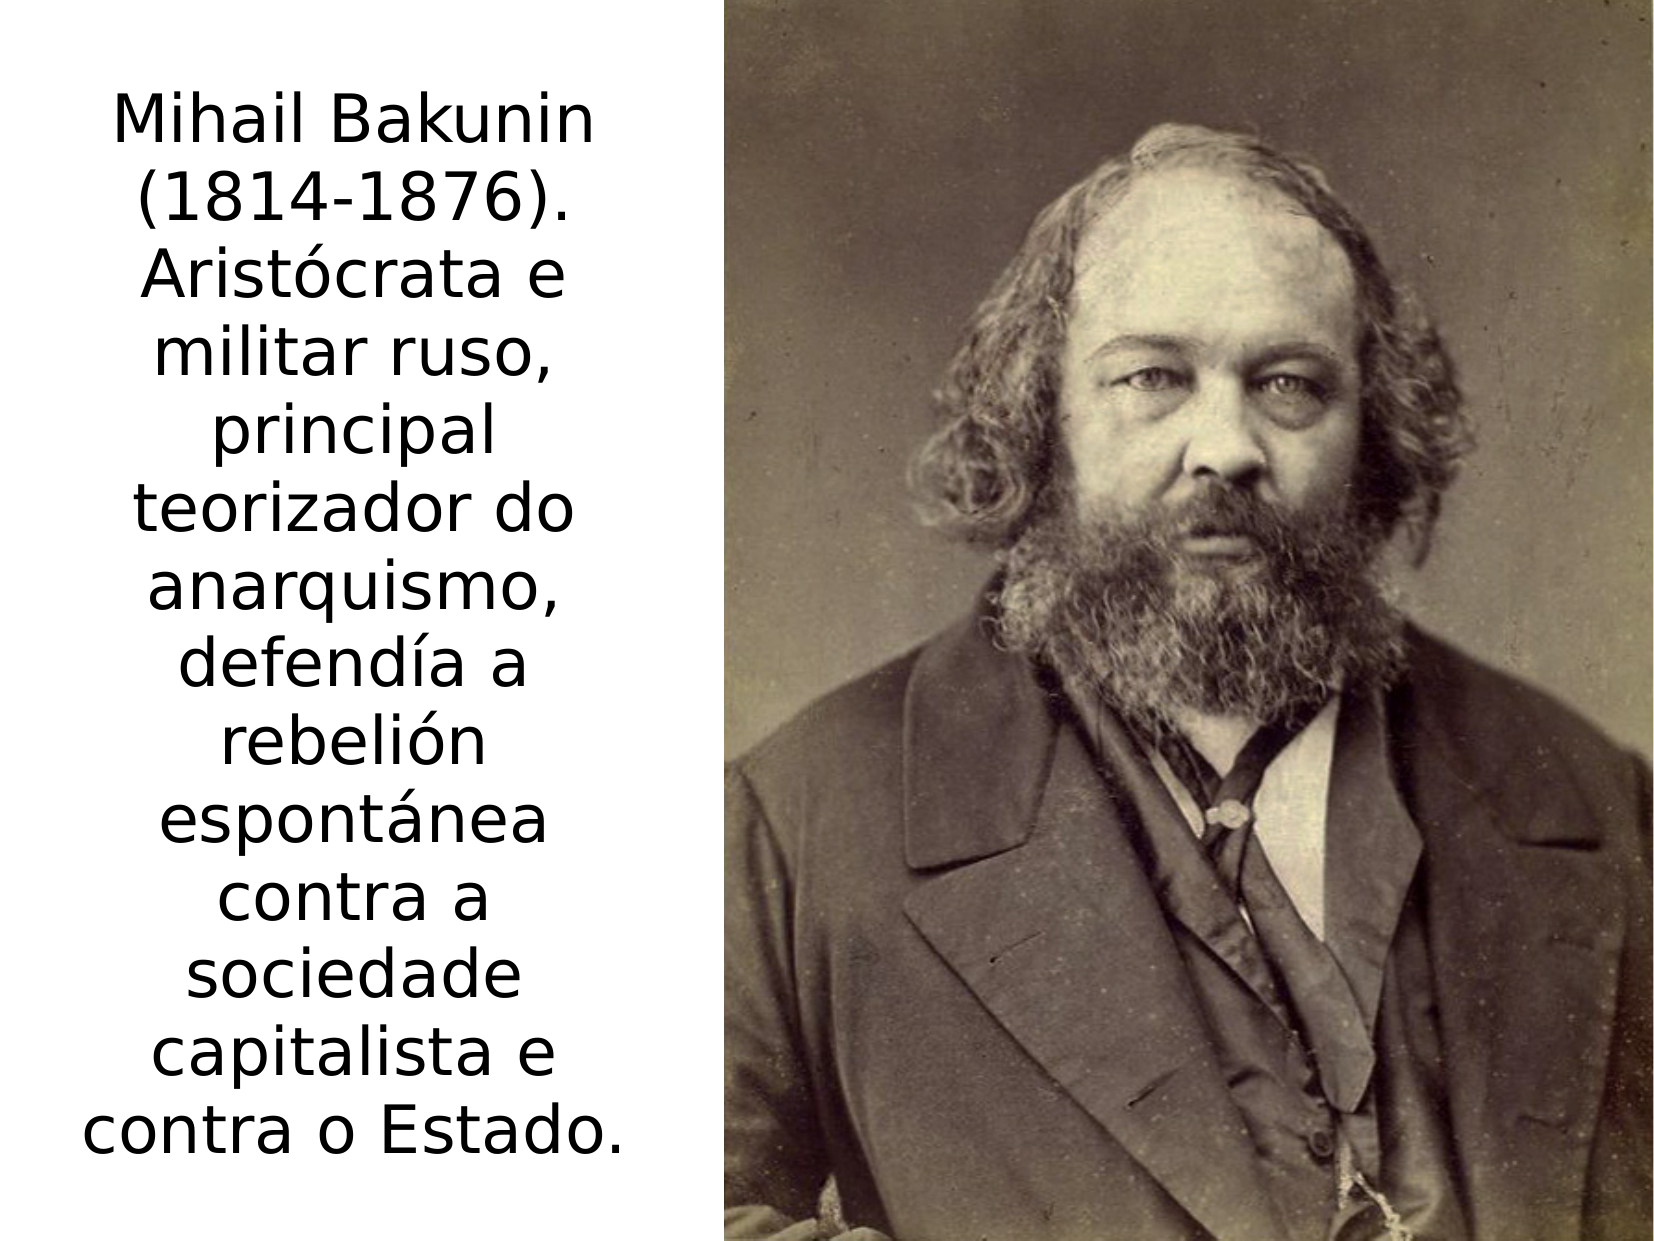

# Mihail Bakunin (1814-1876). Aristócrata e militar ruso, principal teorizador do anarquismo, defendía a rebelión espontánea contra a sociedade capitalista e contra o Estado.